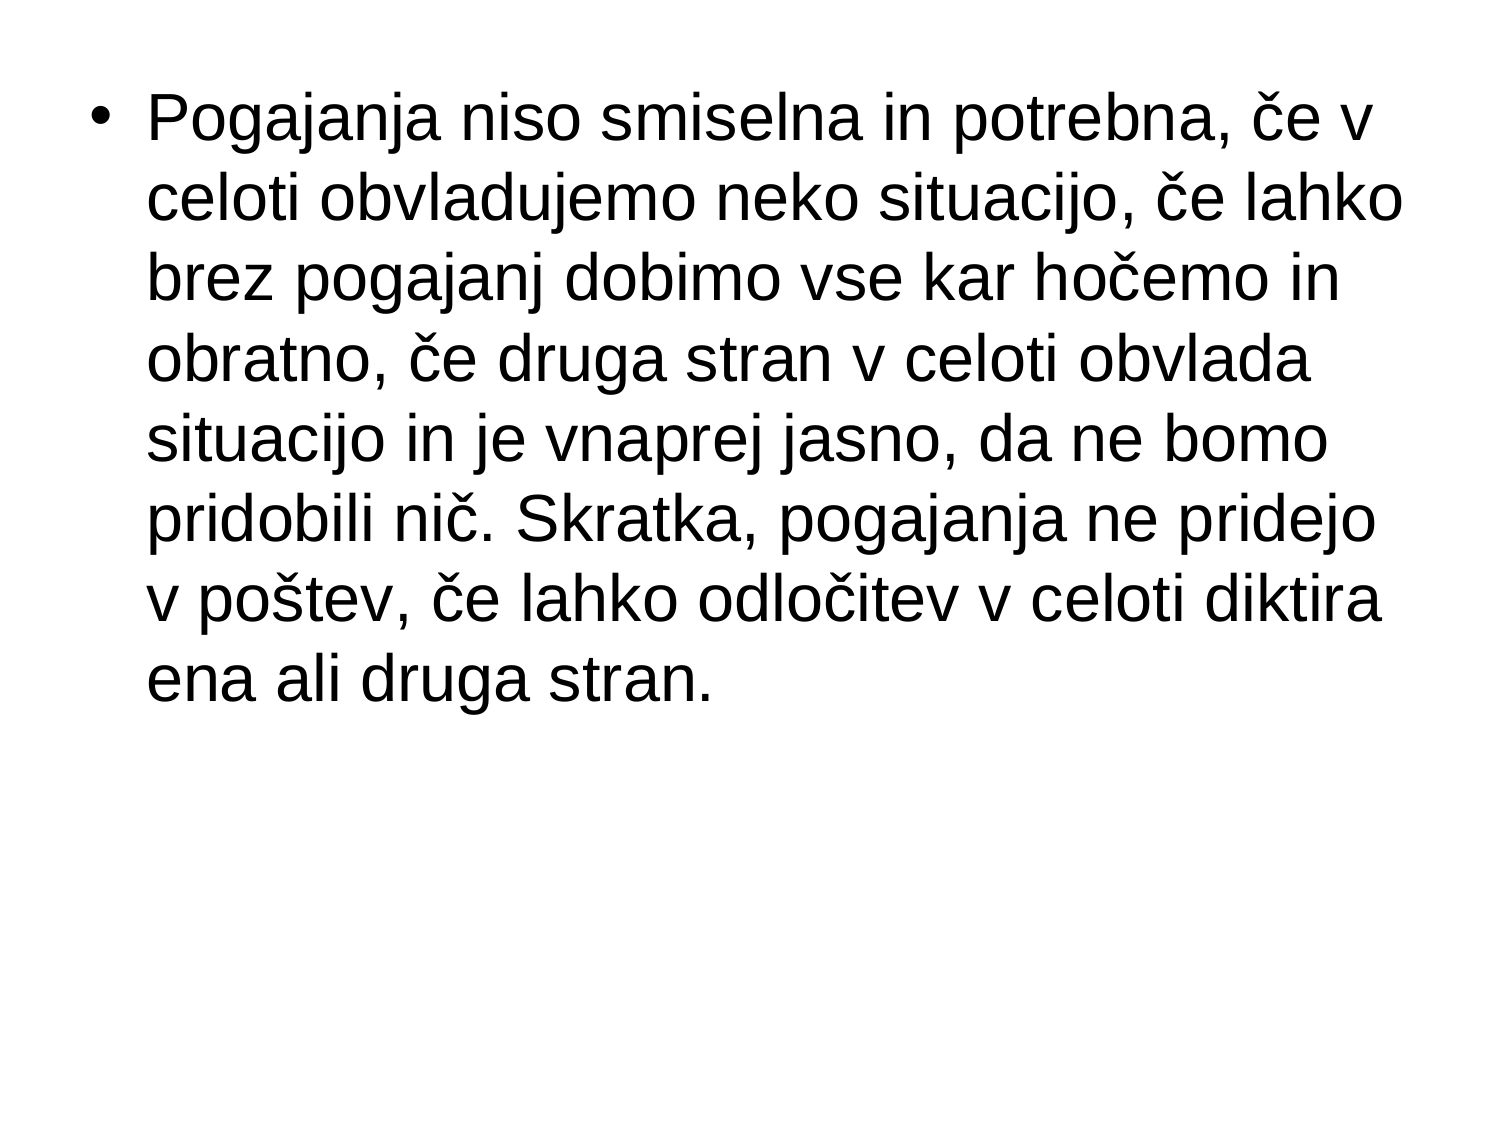

#
Pogajanja niso smiselna in potrebna, če v celoti obvladujemo neko situacijo, če lahko brez pogajanj dobimo vse kar hočemo in obratno, če druga stran v celoti obvlada situacijo in je vnaprej jasno, da ne bomo pridobili nič. Skratka, pogajanja ne pridejo v poštev, če lahko odločitev v celoti diktira ena ali druga stran.